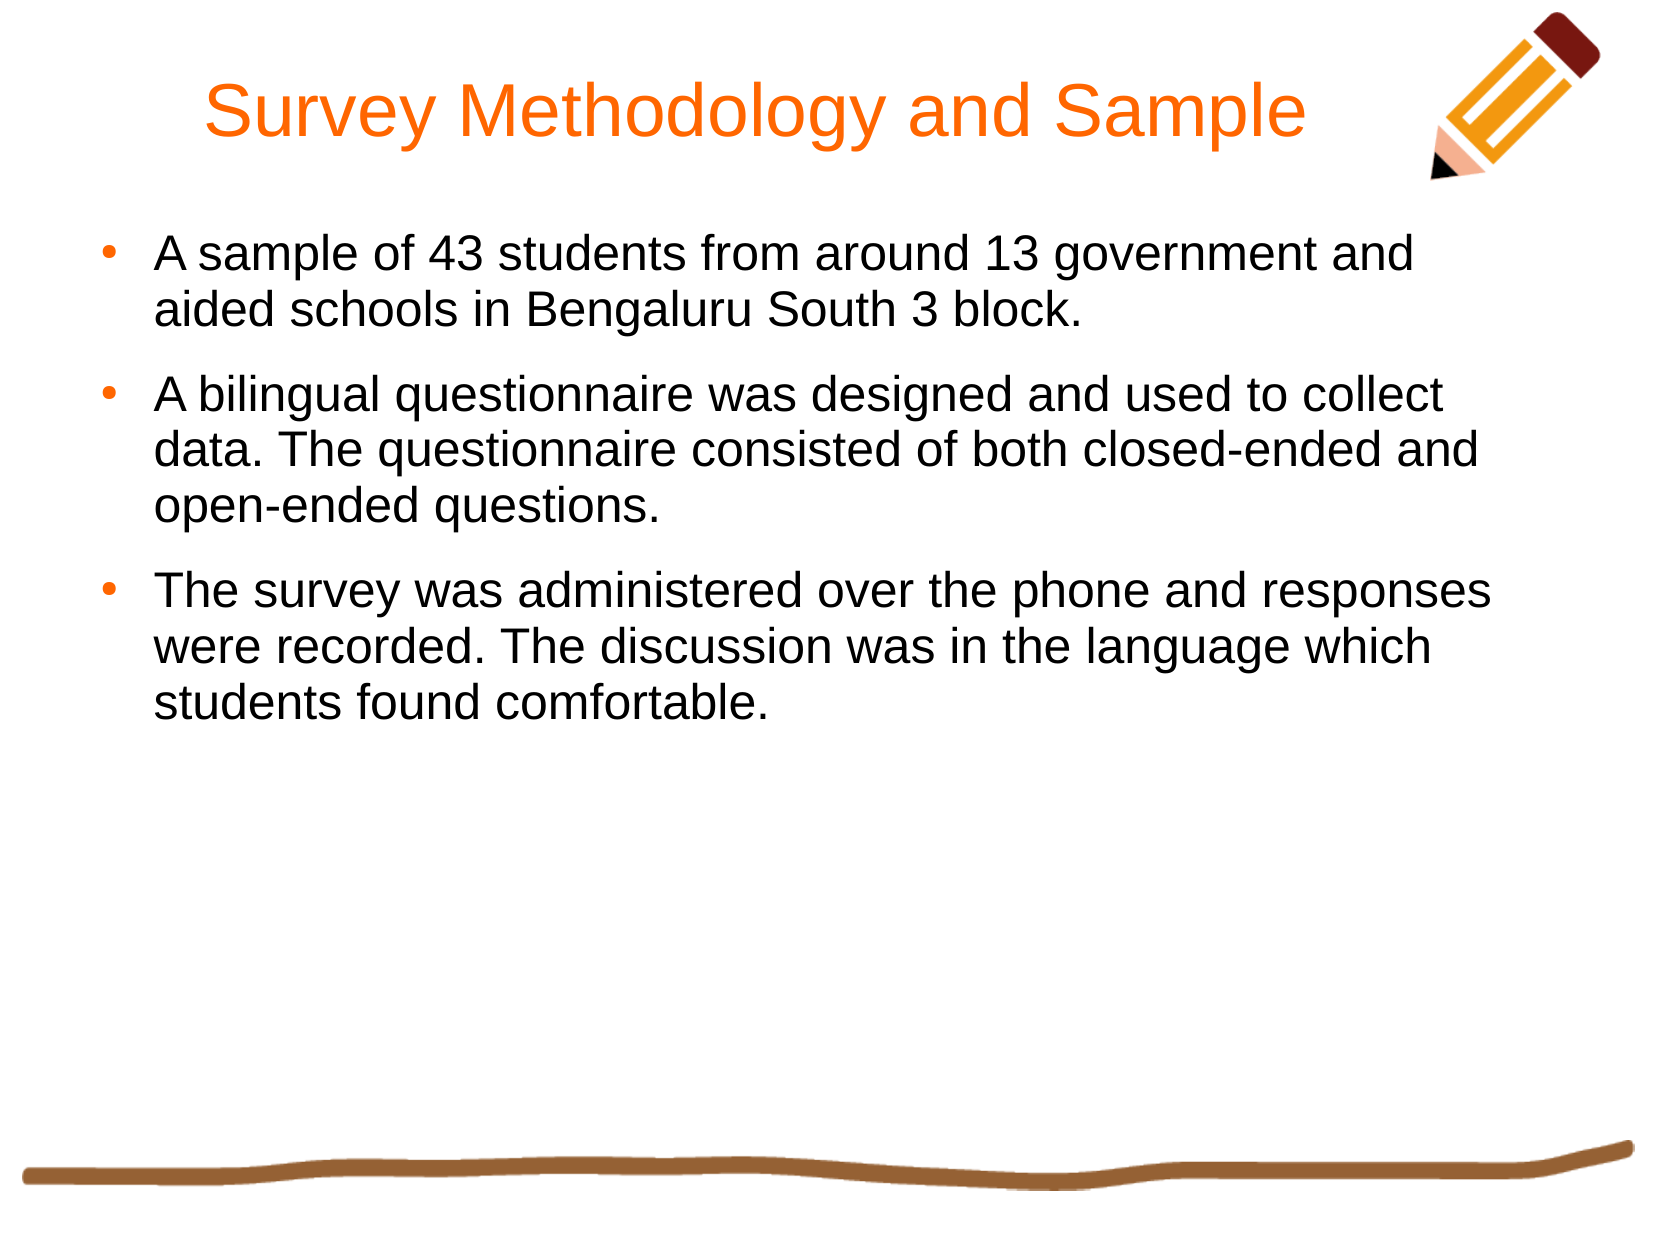

# Survey Methodology and Sample
A sample of 43 students from around 13 government and aided schools in Bengaluru South 3 block.
A bilingual questionnaire was designed and used to collect data. The questionnaire consisted of both closed-ended and open-ended questions.
The survey was administered over the phone and responses were recorded. The discussion was in the language which students found comfortable.